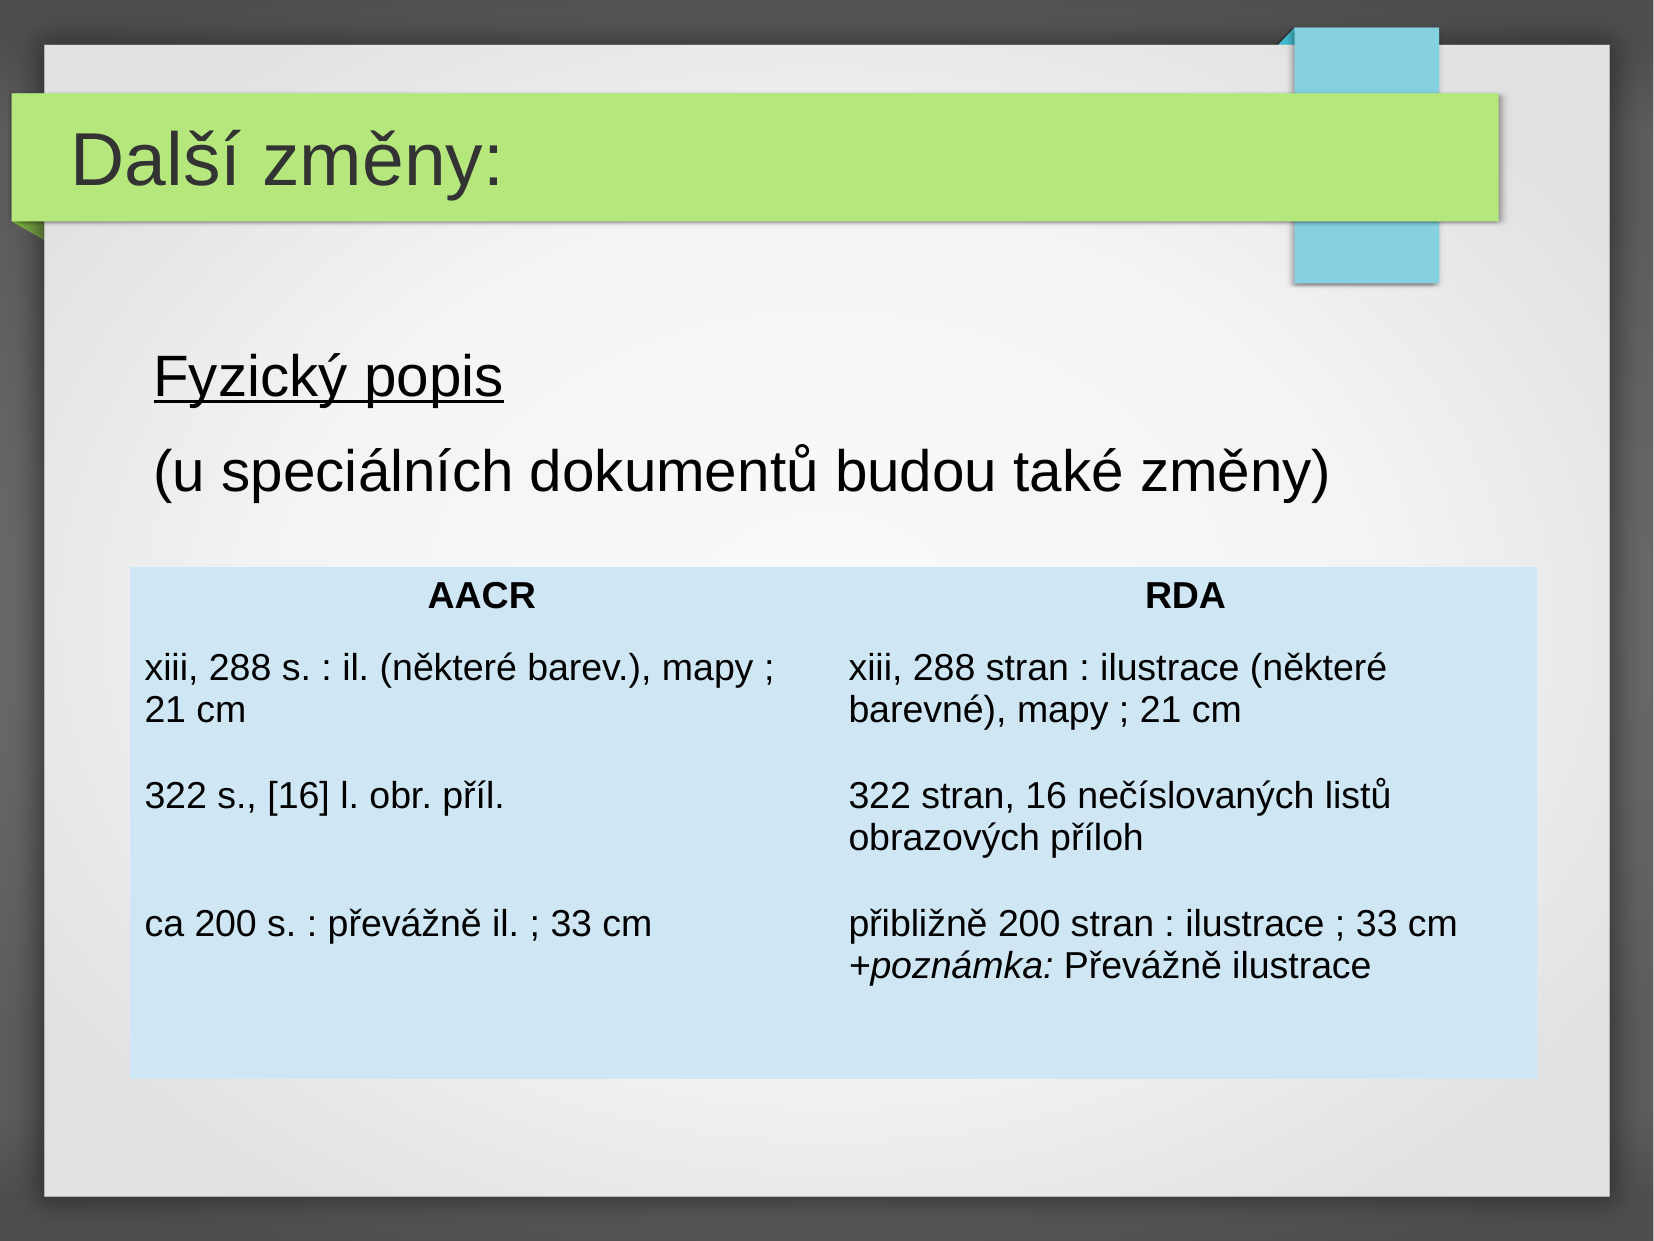

# Další změny:
Fyzický popis
(u speciálních dokumentů budou také změny)
| AACR | RDA |
| --- | --- |
| xiii, 288 s. : il. (některé barev.), mapy ; 21 cm | xiii, 288 stran : ilustrace (některé barevné), mapy ; 21 cm |
| 322 s., [16] l. obr. příl. | 322 stran, 16 nečíslovaných listů obrazových příloh |
| ca 200 s. : převážně il. ; 33 cm | přibližně 200 stran : ilustrace ; 33 cm +poznámka: Převážně ilustrace |